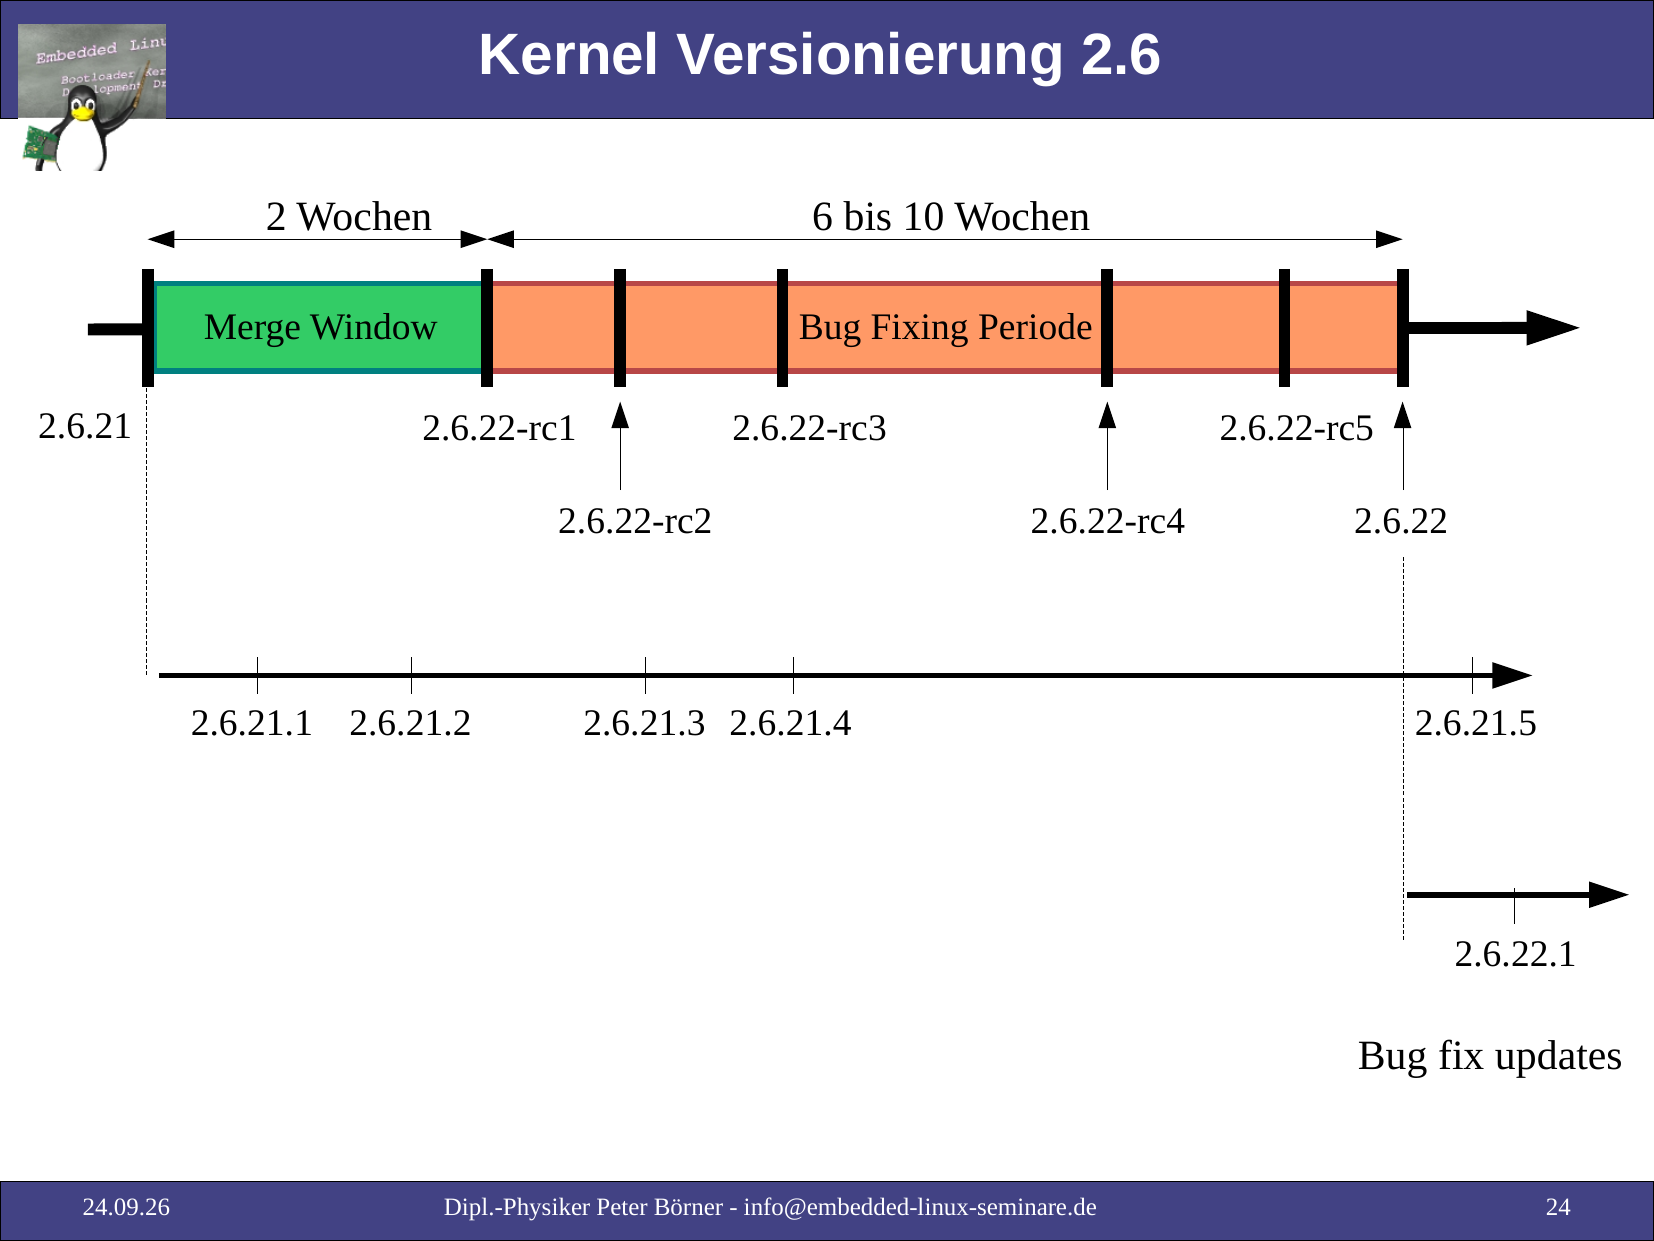

# Kernel Versionierung 2.6
2 Wochen
6 bis 10 Wochen
Merge Window
Bug Fixing Periode
2.6.21
2.6.22-rc1
2.6.22-rc3
2.6.22-rc5
2.6.22-rc2
2.6.22-rc4
2.6.22
2.6.21.1
2.6.21.2
2.6.21.3
2.6.21.4
2.6.21.5
2.6.22.1
Bug fix updates
 Dipl.-Physiker Peter Börner - info@embedded-linux-seminare.de
24